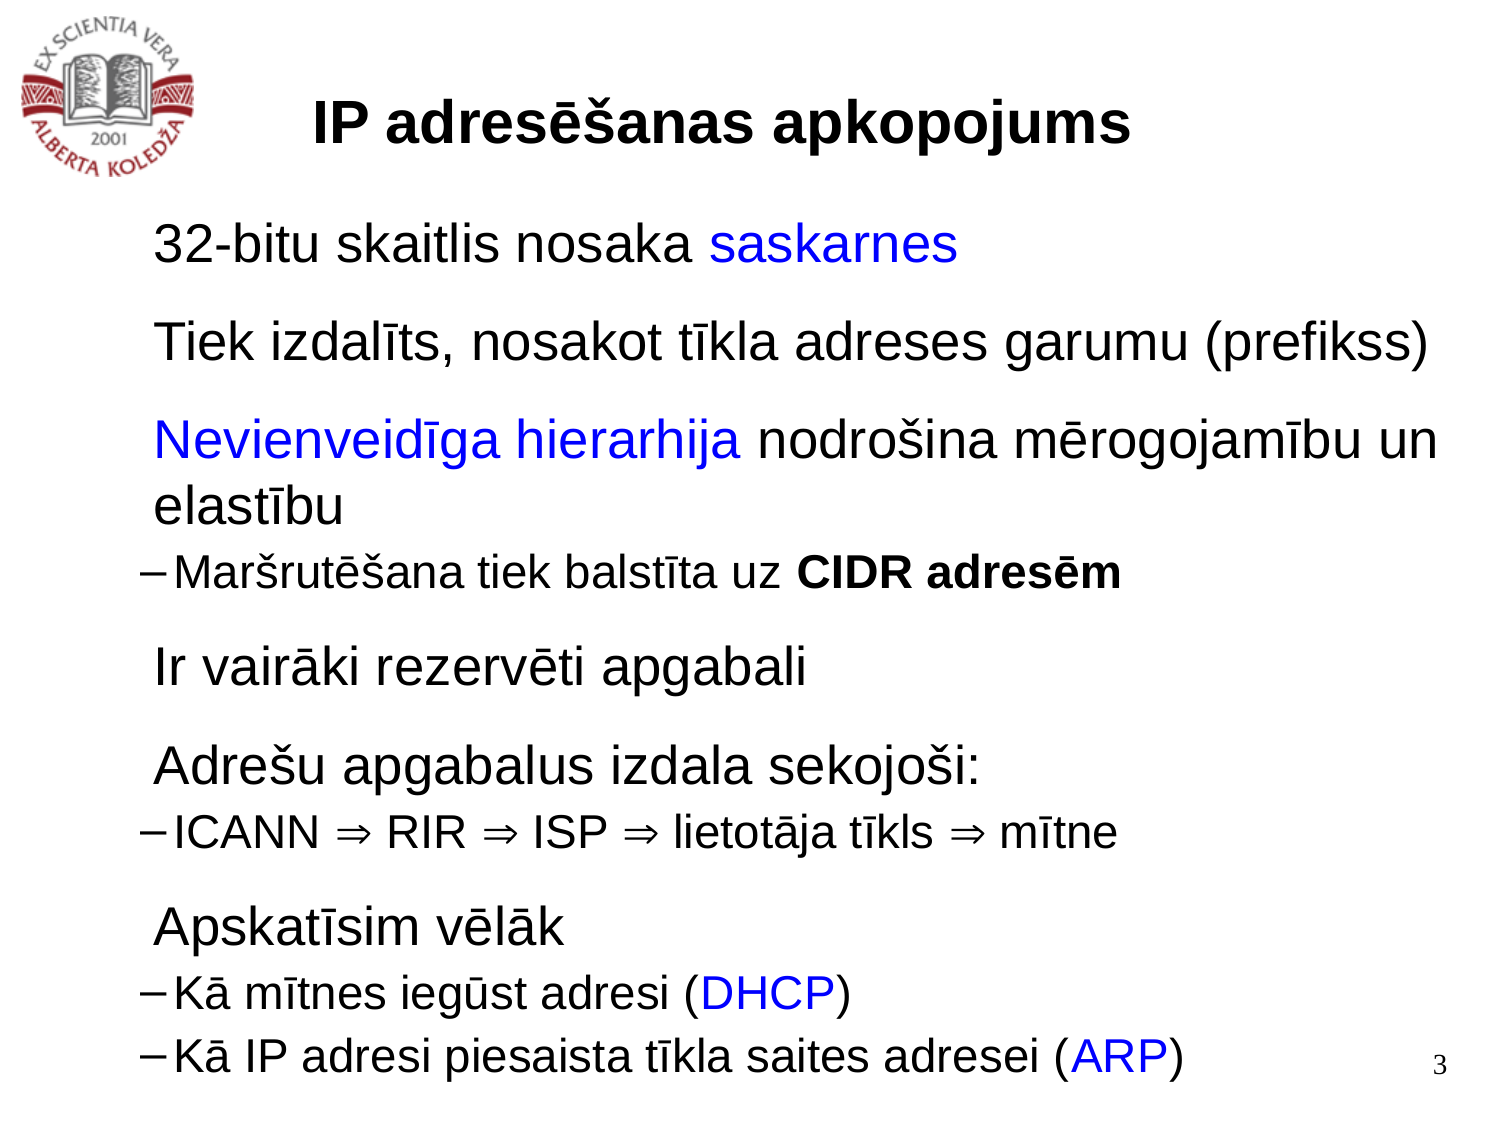

# IP adresēšanas apkopojums
32-bitu skaitlis nosaka saskarnes
Tiek izdalīts, nosakot tīkla adreses garumu (prefikss)
Nevienveidīga hierarhija nodrošina mērogojamību un elastību
Maršrutēšana tiek balstīta uz CIDR adresēm
Ir vairāki rezervēti apgabali
Adrešu apgabalus izdala sekojoši:
ICANN  RIR  ISP  lietotāja tīkls  mītne
Apskatīsim vēlāk
Kā mītnes iegūst adresi (DHCP)
Kā IP adresi piesaista tīkla saites adresei (ARP)
2